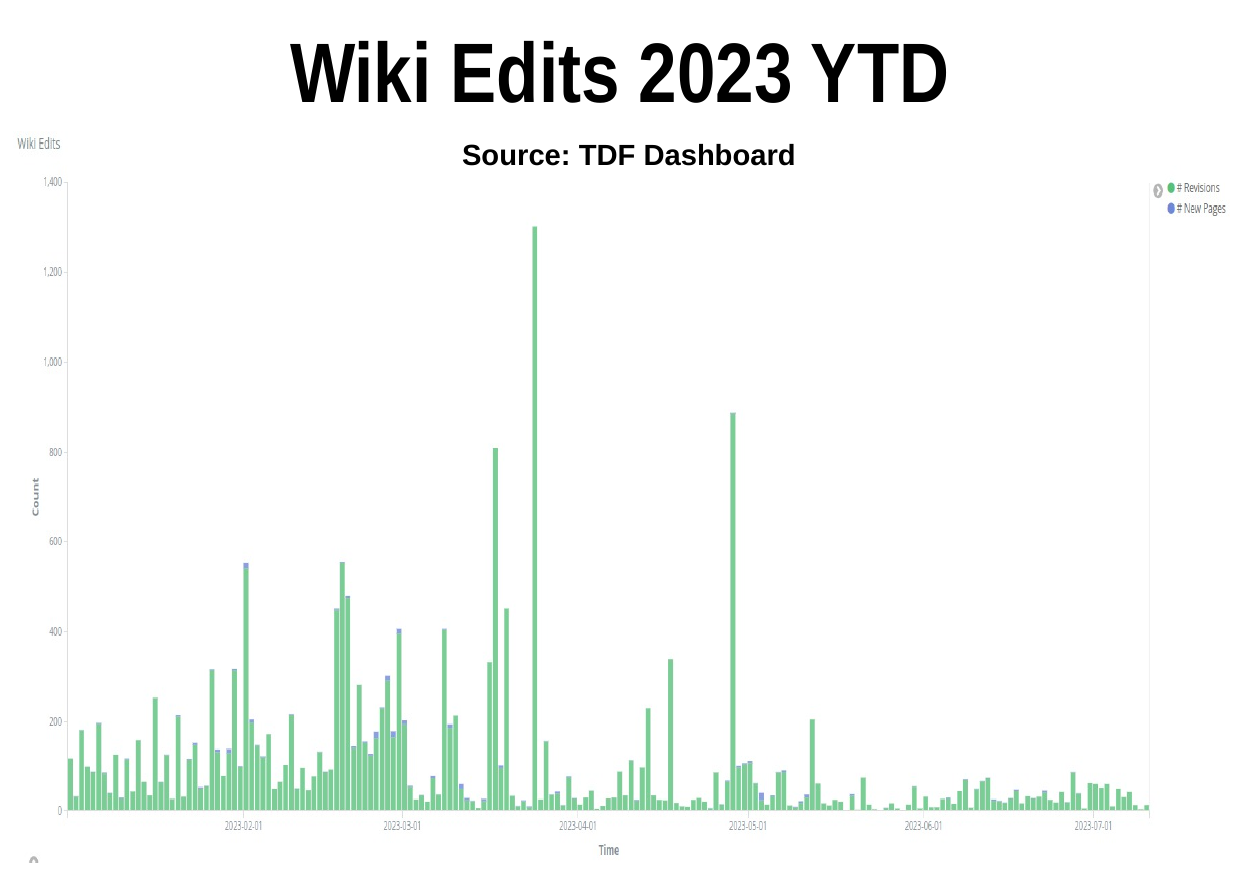

# Wiki Edits 2023 YTD
Source: TDF Dashboard